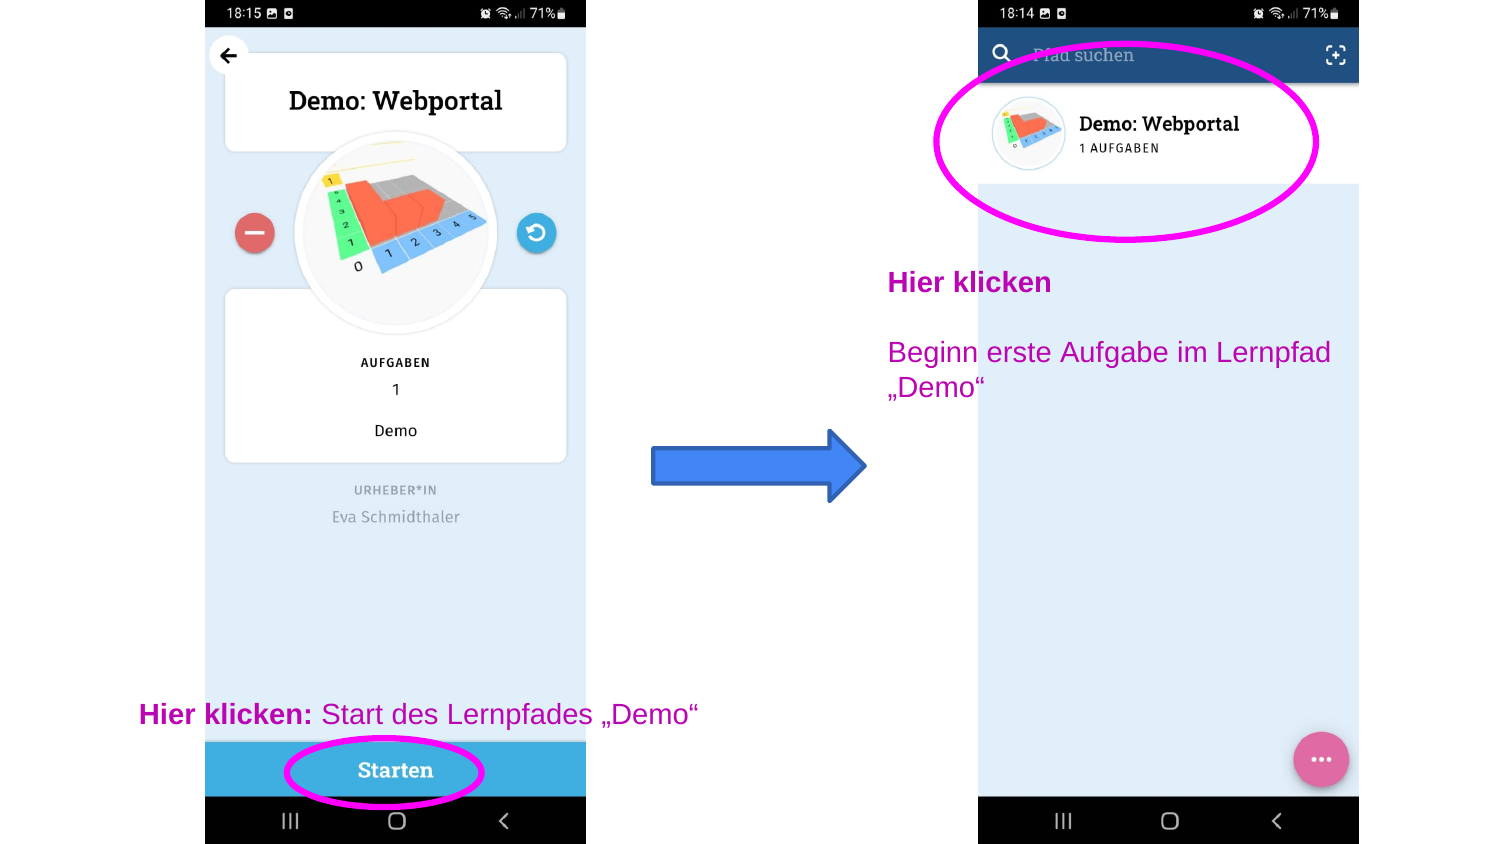

Hier klicken
Beginn erste Aufgabe im Lernpfad „Demo“
Hier klicken: Start des Lernpfades „Demo“